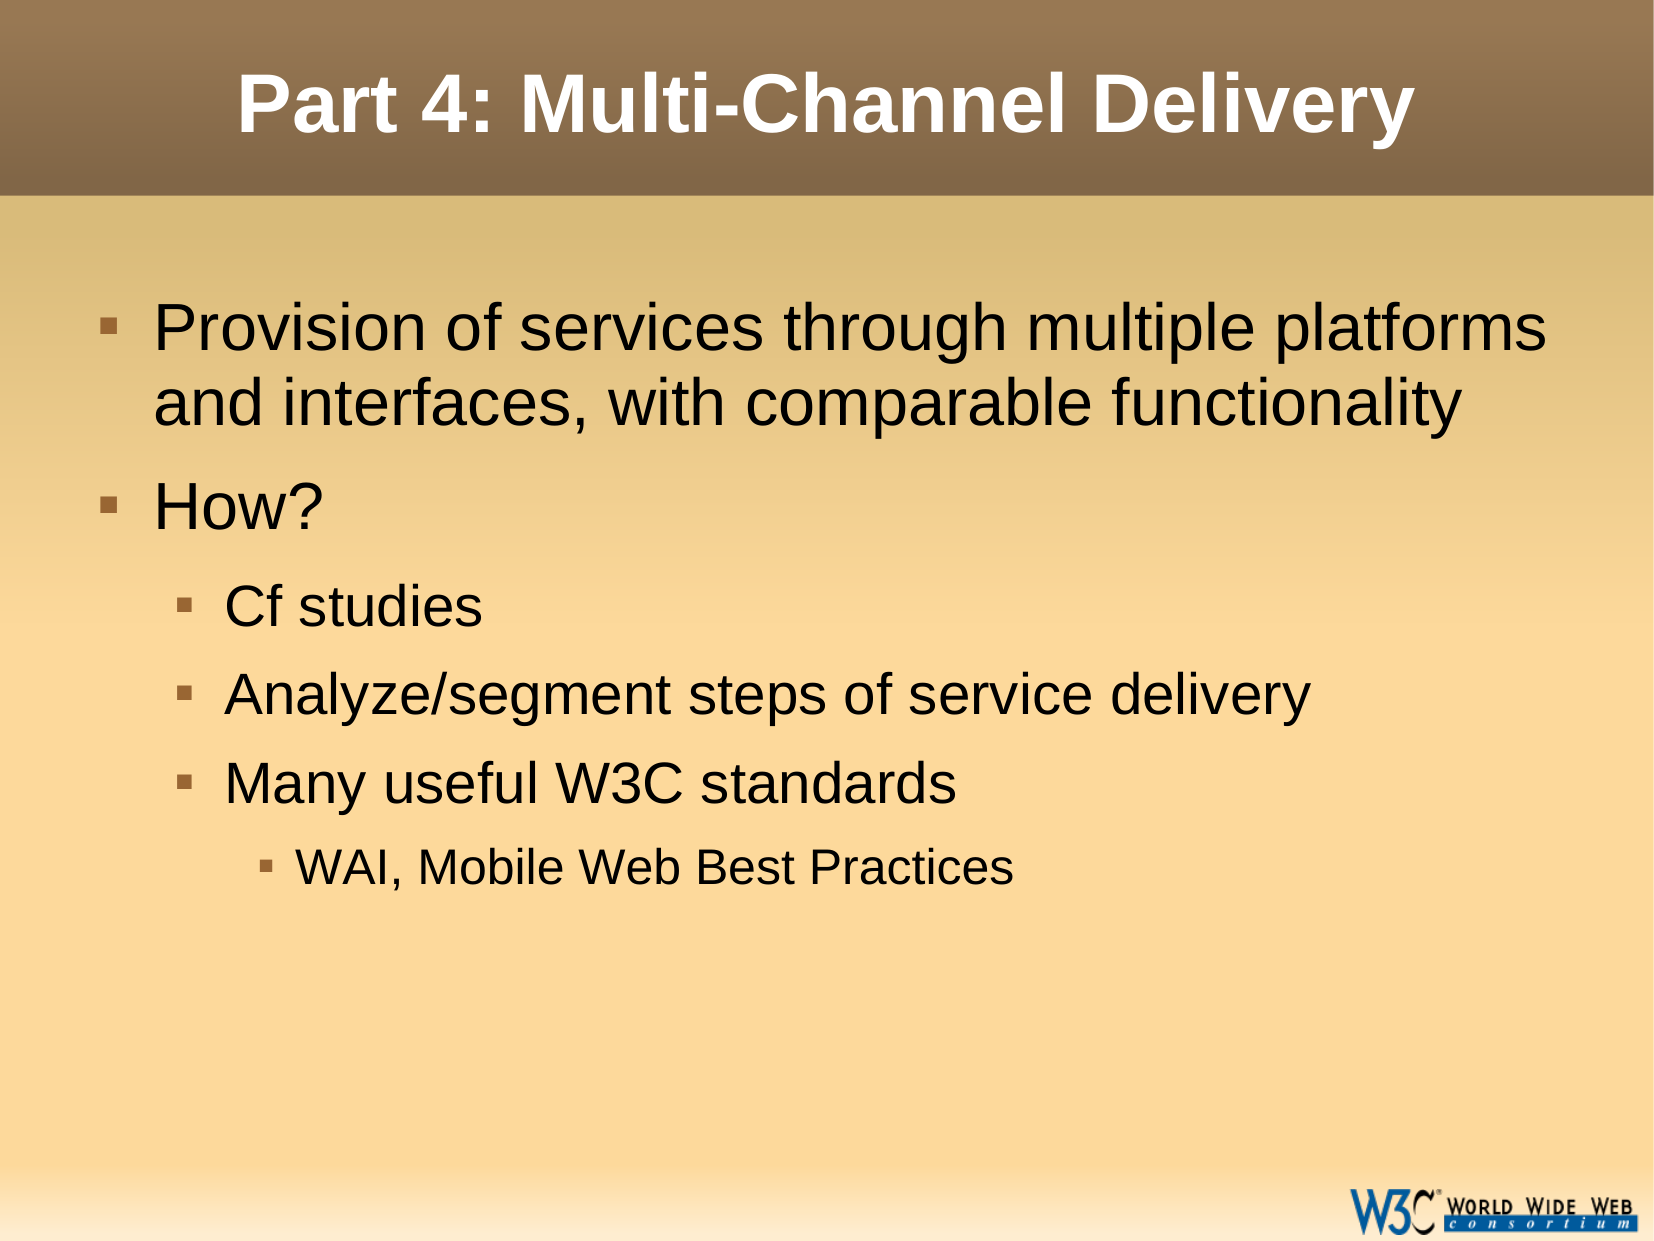

# Part 4: Multi-Channel Delivery
Provision of services through multiple platforms and interfaces, with comparable functionality
How?
Cf studies
Analyze/segment steps of service delivery
Many useful W3C standards
WAI, Mobile Web Best Practices